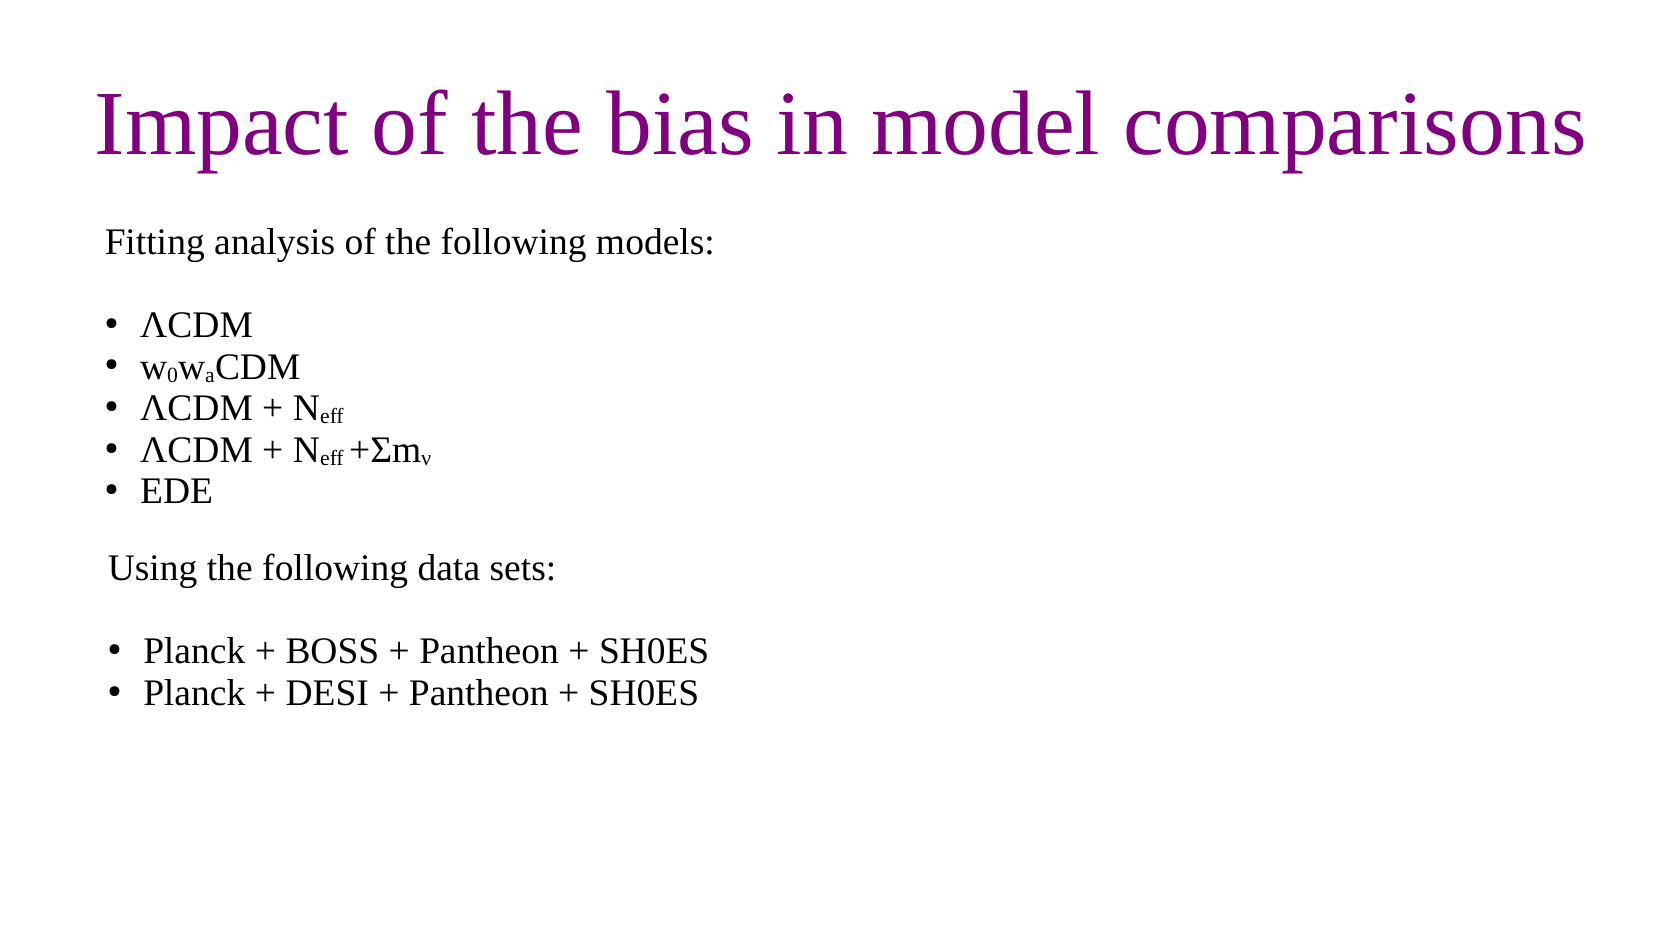

# Impact of the bias in model comparisons
Fitting analysis of the following models:
ΛCDM
w0waCDM
ΛCDM + Neff
ΛCDM + Neff +Σmν
EDE
Using the following data sets:
Planck + BOSS + Pantheon + SH0ES
Planck + DESI + Pantheon + SH0ES